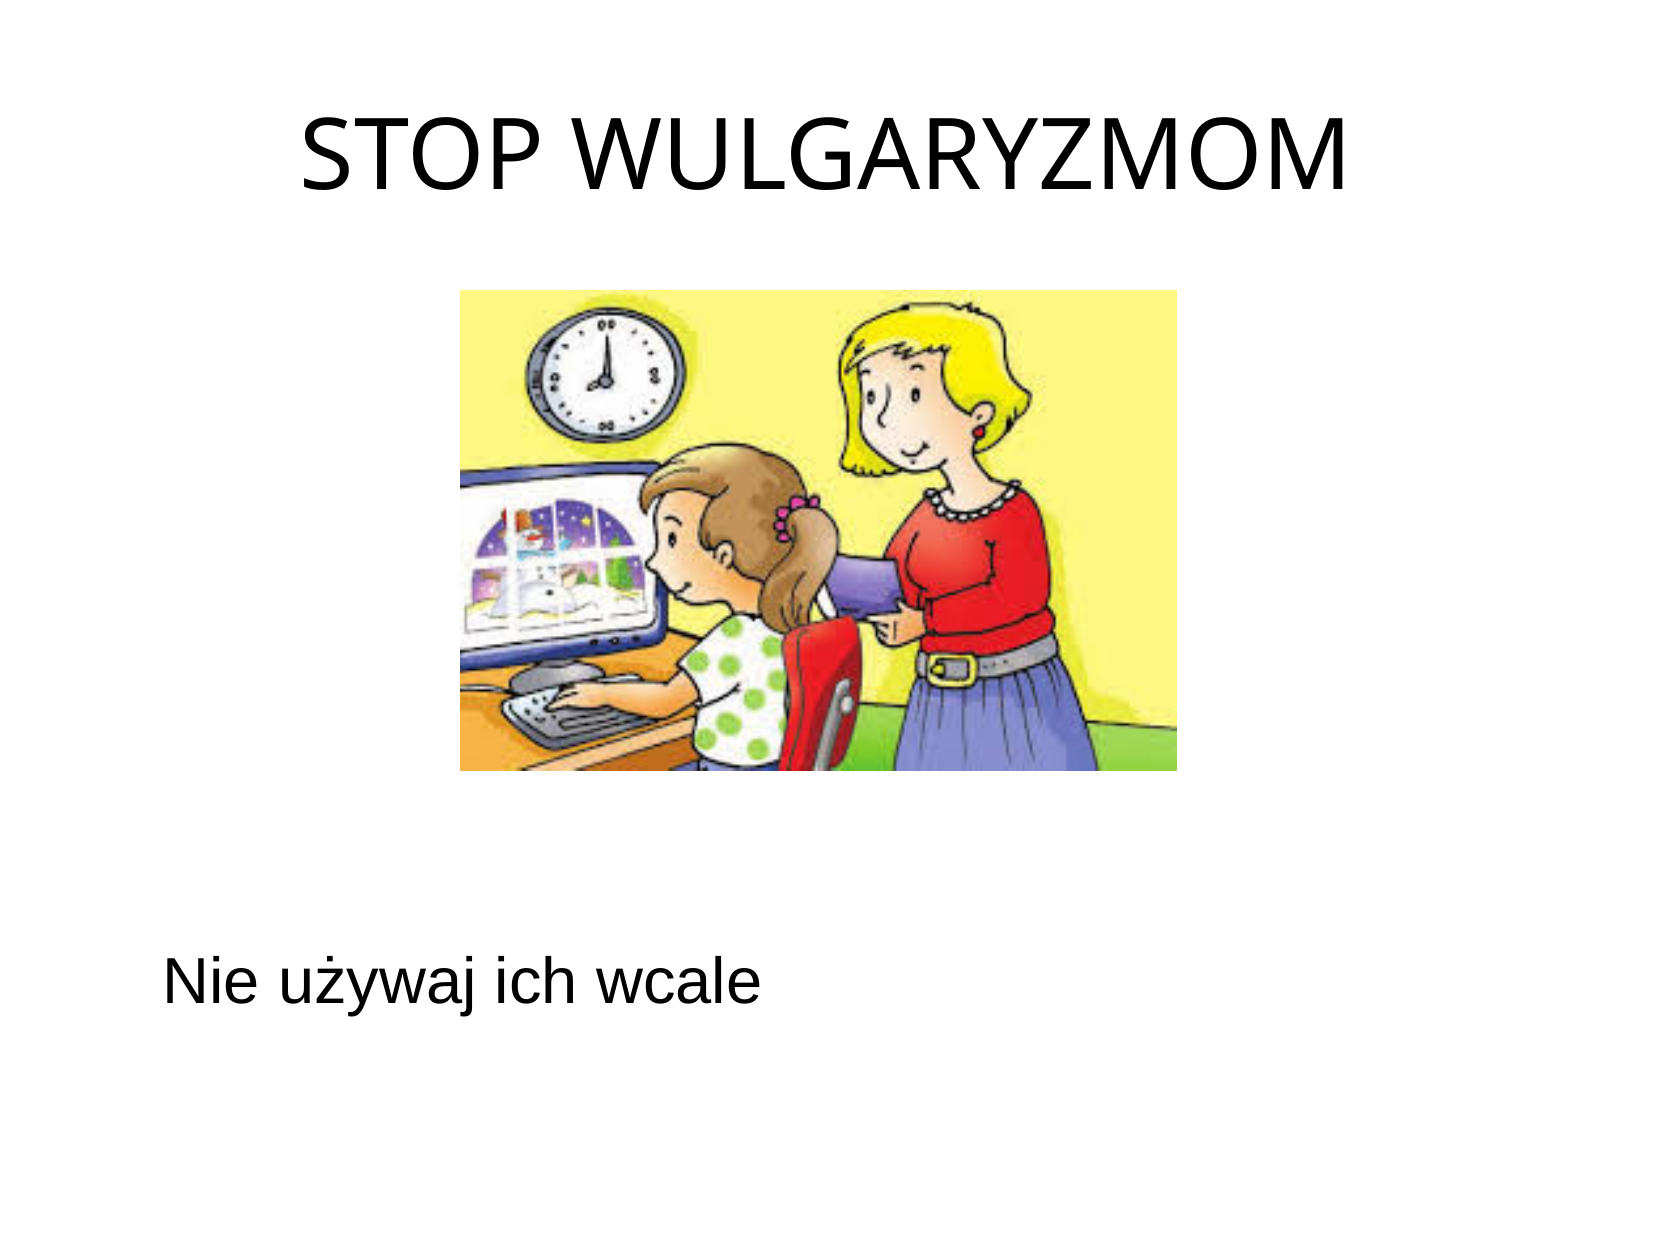

# STOP WULGARYZMOM
Nie używaj ich wcale